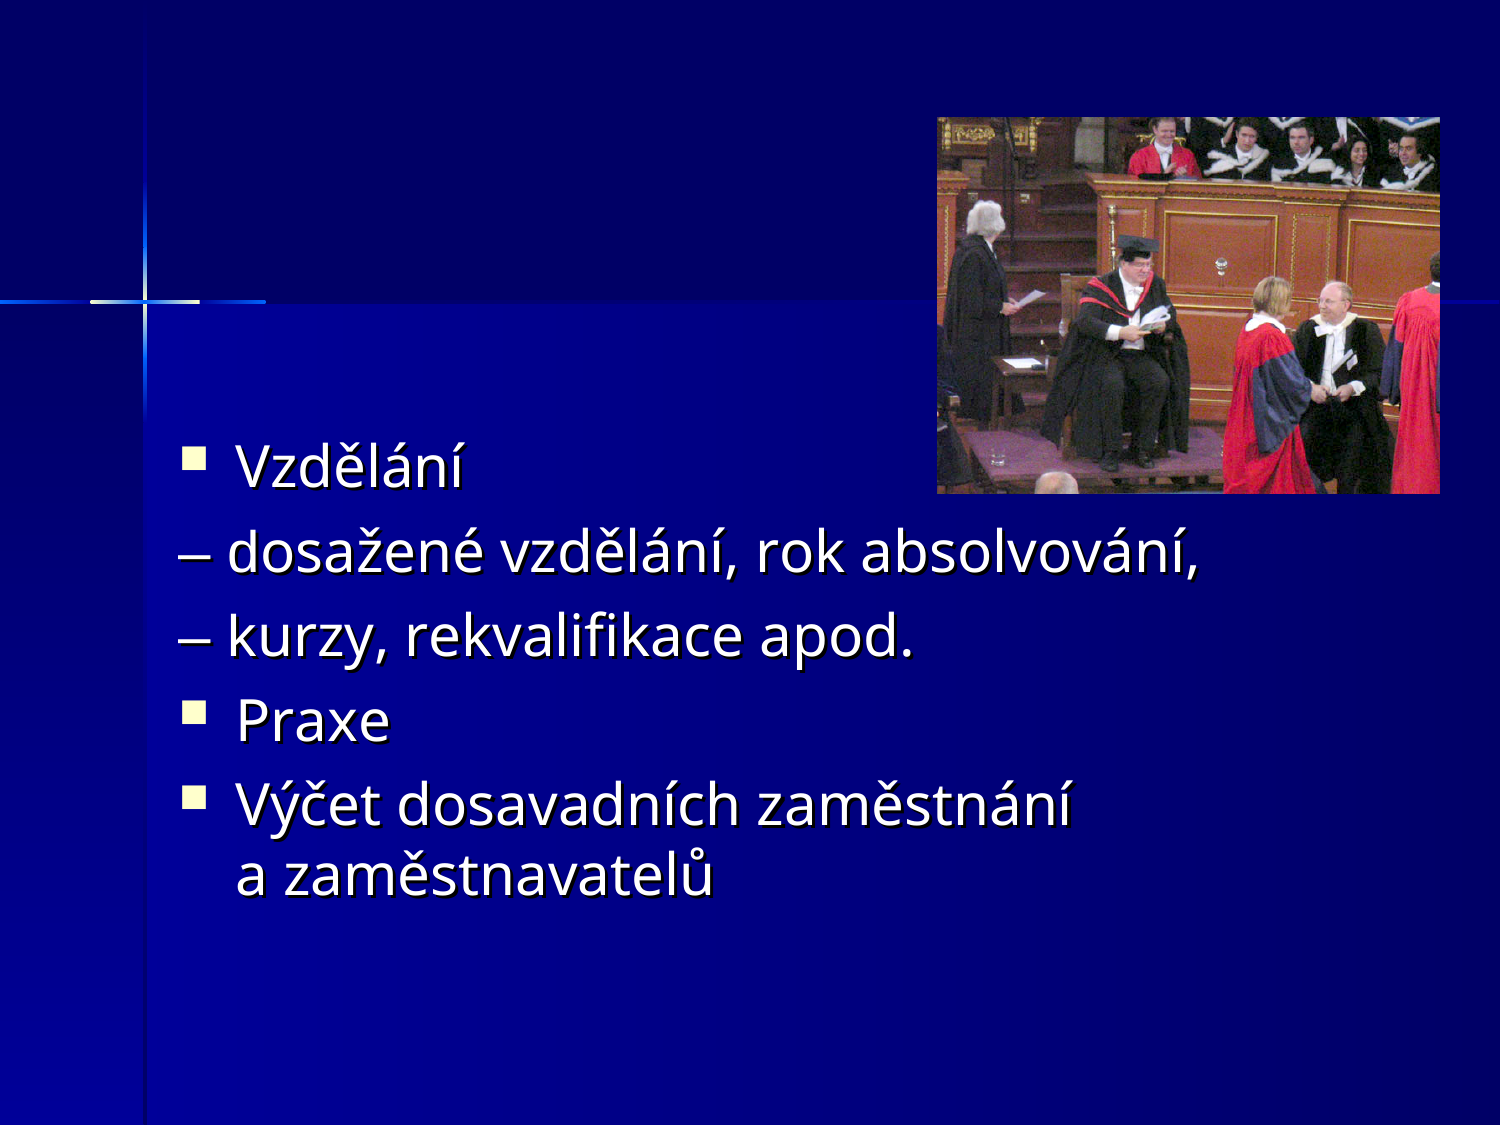

# Vzdělání
– dosažené vzdělání, rok absolvování,
– kurzy, rekvalifikace apod.
Praxe
Výčet dosavadních zaměstnání
a zaměstnavatelů